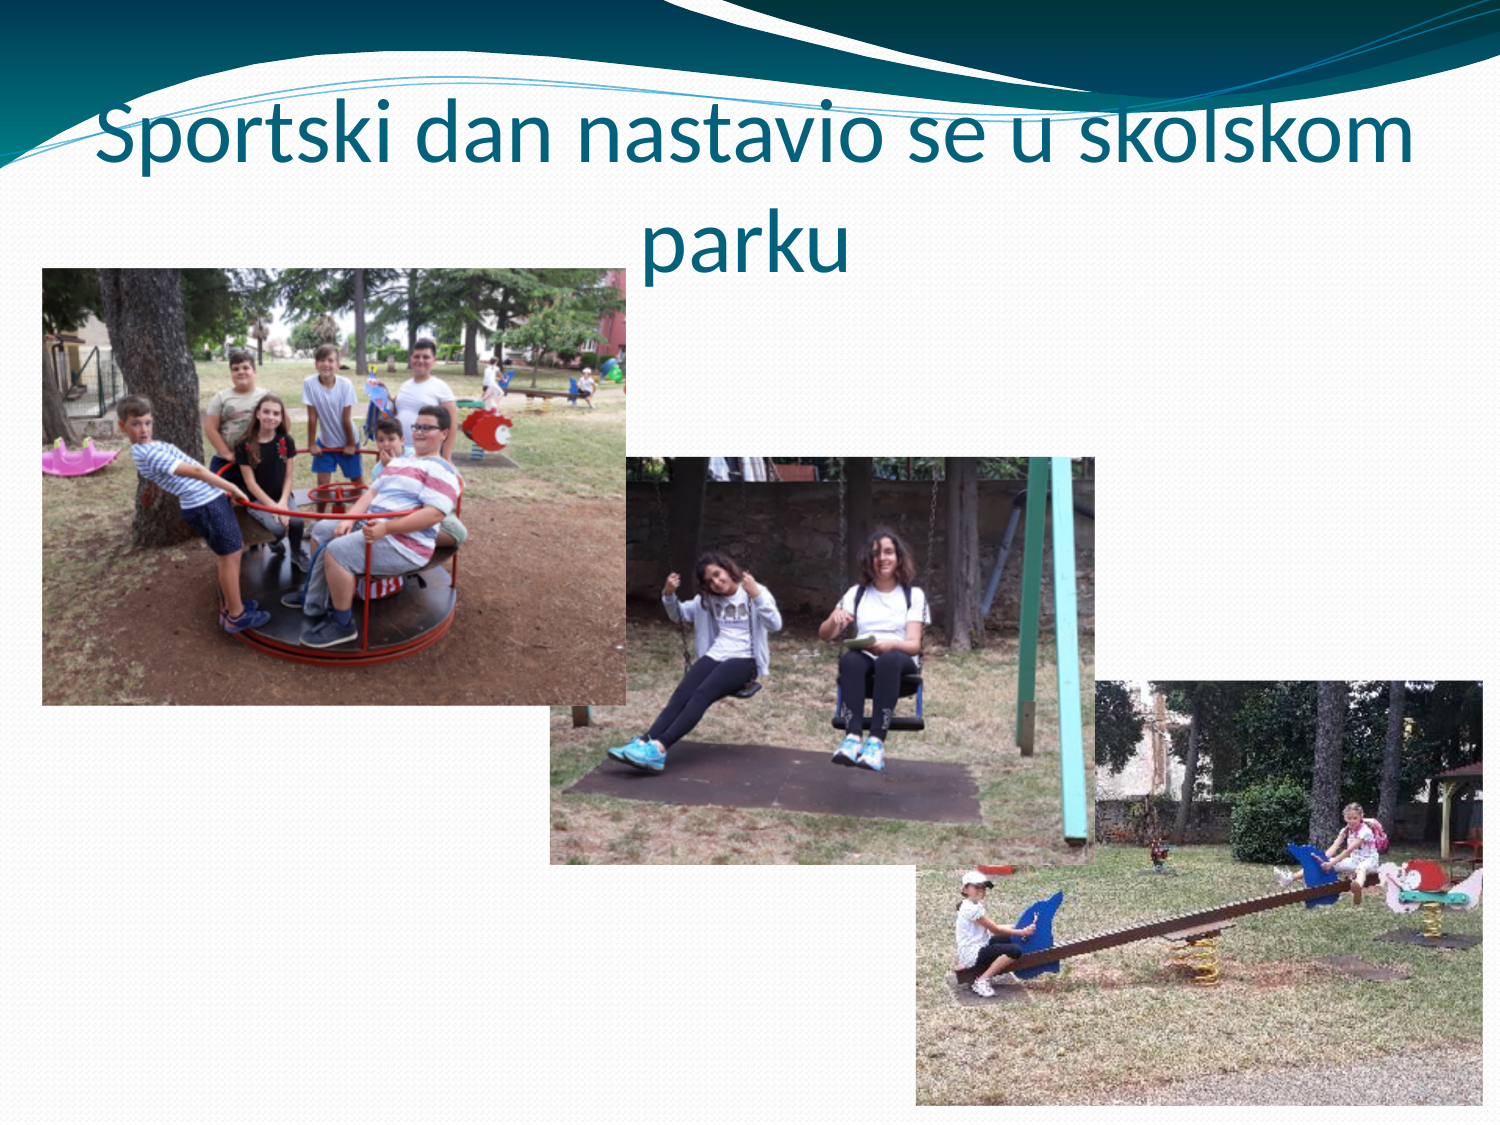

# Sportski dan nastavio se u školskom parku